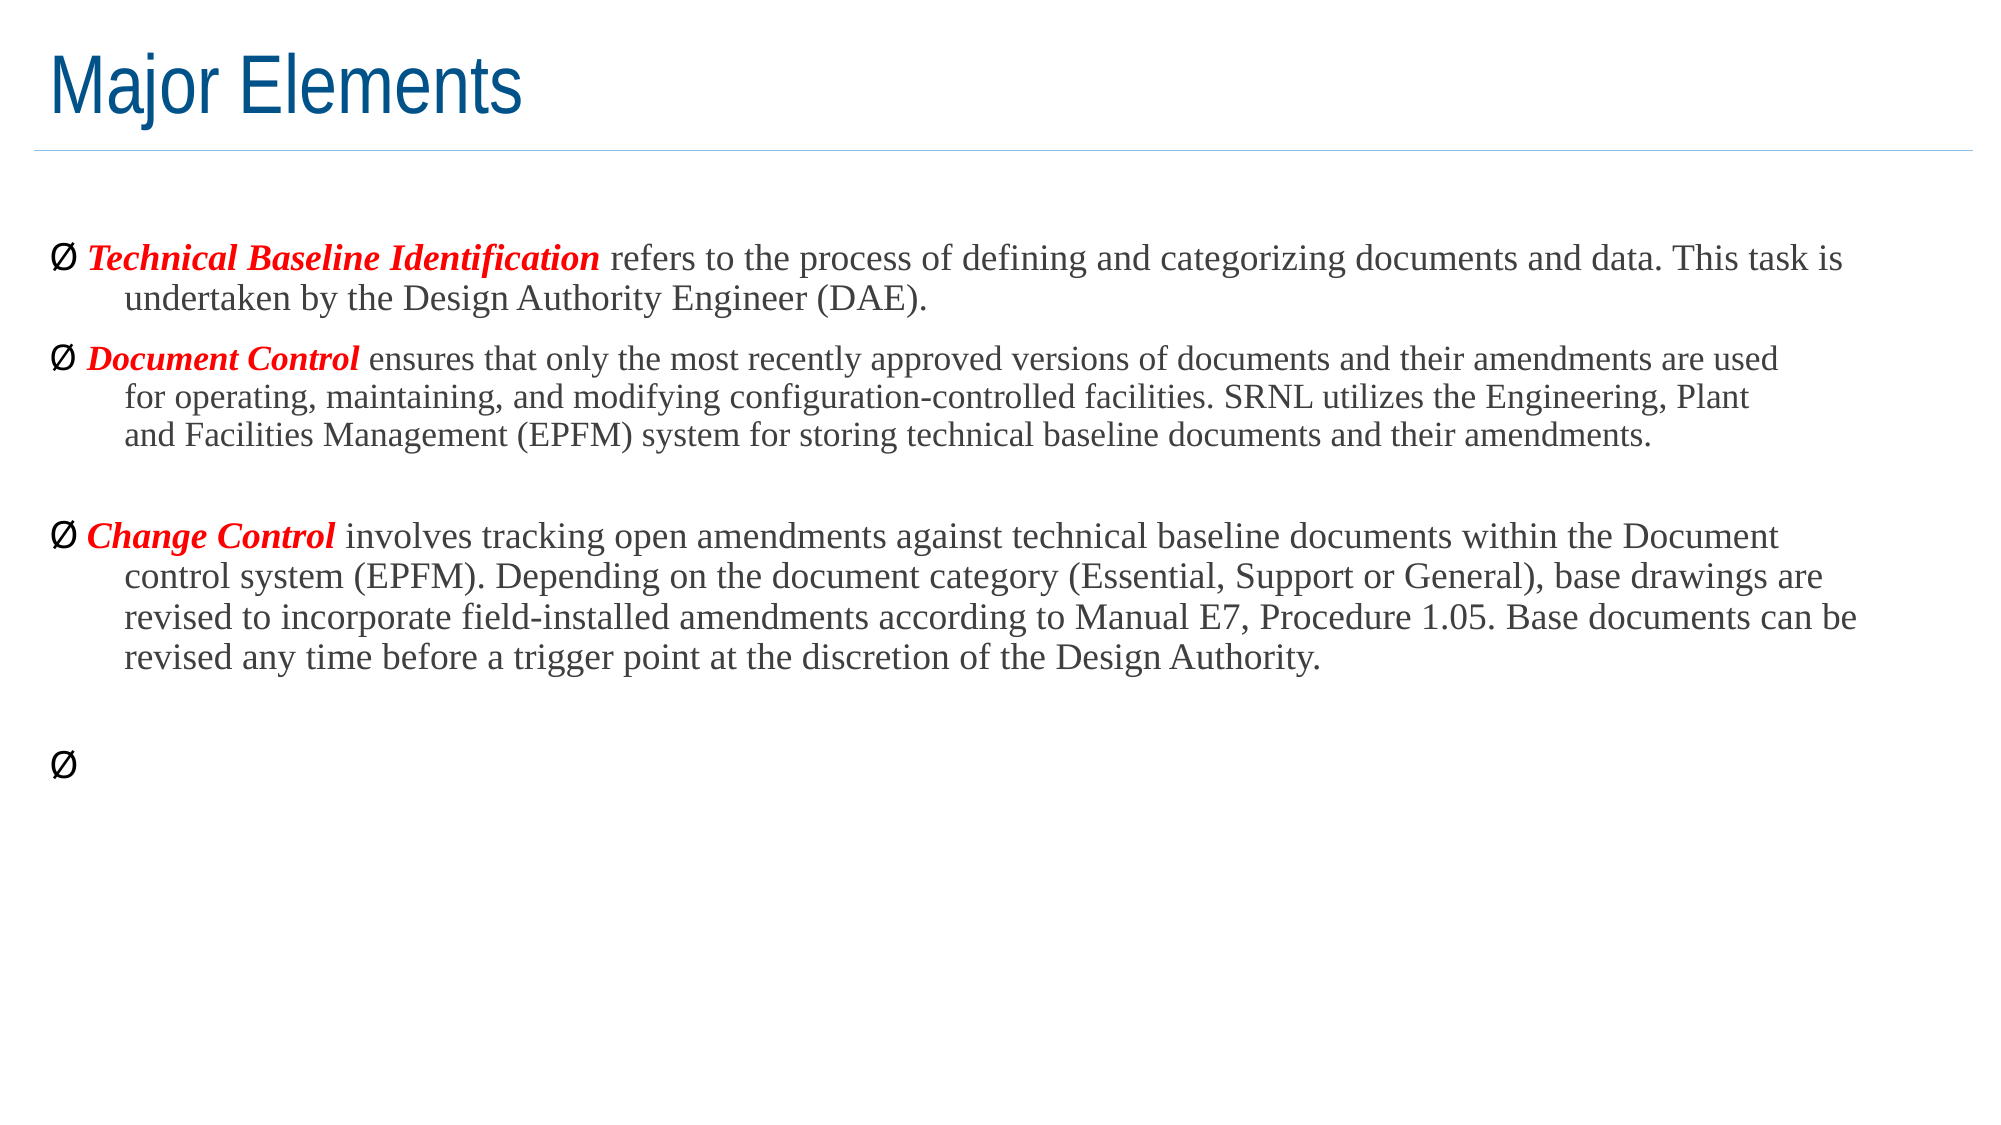

# Major Elements
Technical Baseline Identification refers to the process of defining and categorizing documents and data. This task is undertaken by the Design Authority Engineer (DAE).
Document Control ensures that only the most recently approved versions of documents and their amendments are used for operating, maintaining, and modifying configuration-controlled facilities. SRNL utilizes the Engineering, Plant and Facilities Management (EPFM) system for storing technical baseline documents and their amendments.
Change Control involves tracking open amendments against technical baseline documents within the Document control system (EPFM). Depending on the document category (Essential, Support or General), base drawings are revised to incorporate field-installed amendments according to Manual E7, Procedure 1.05. Base documents can be revised any time before a trigger point at the discretion of the Design Authority.